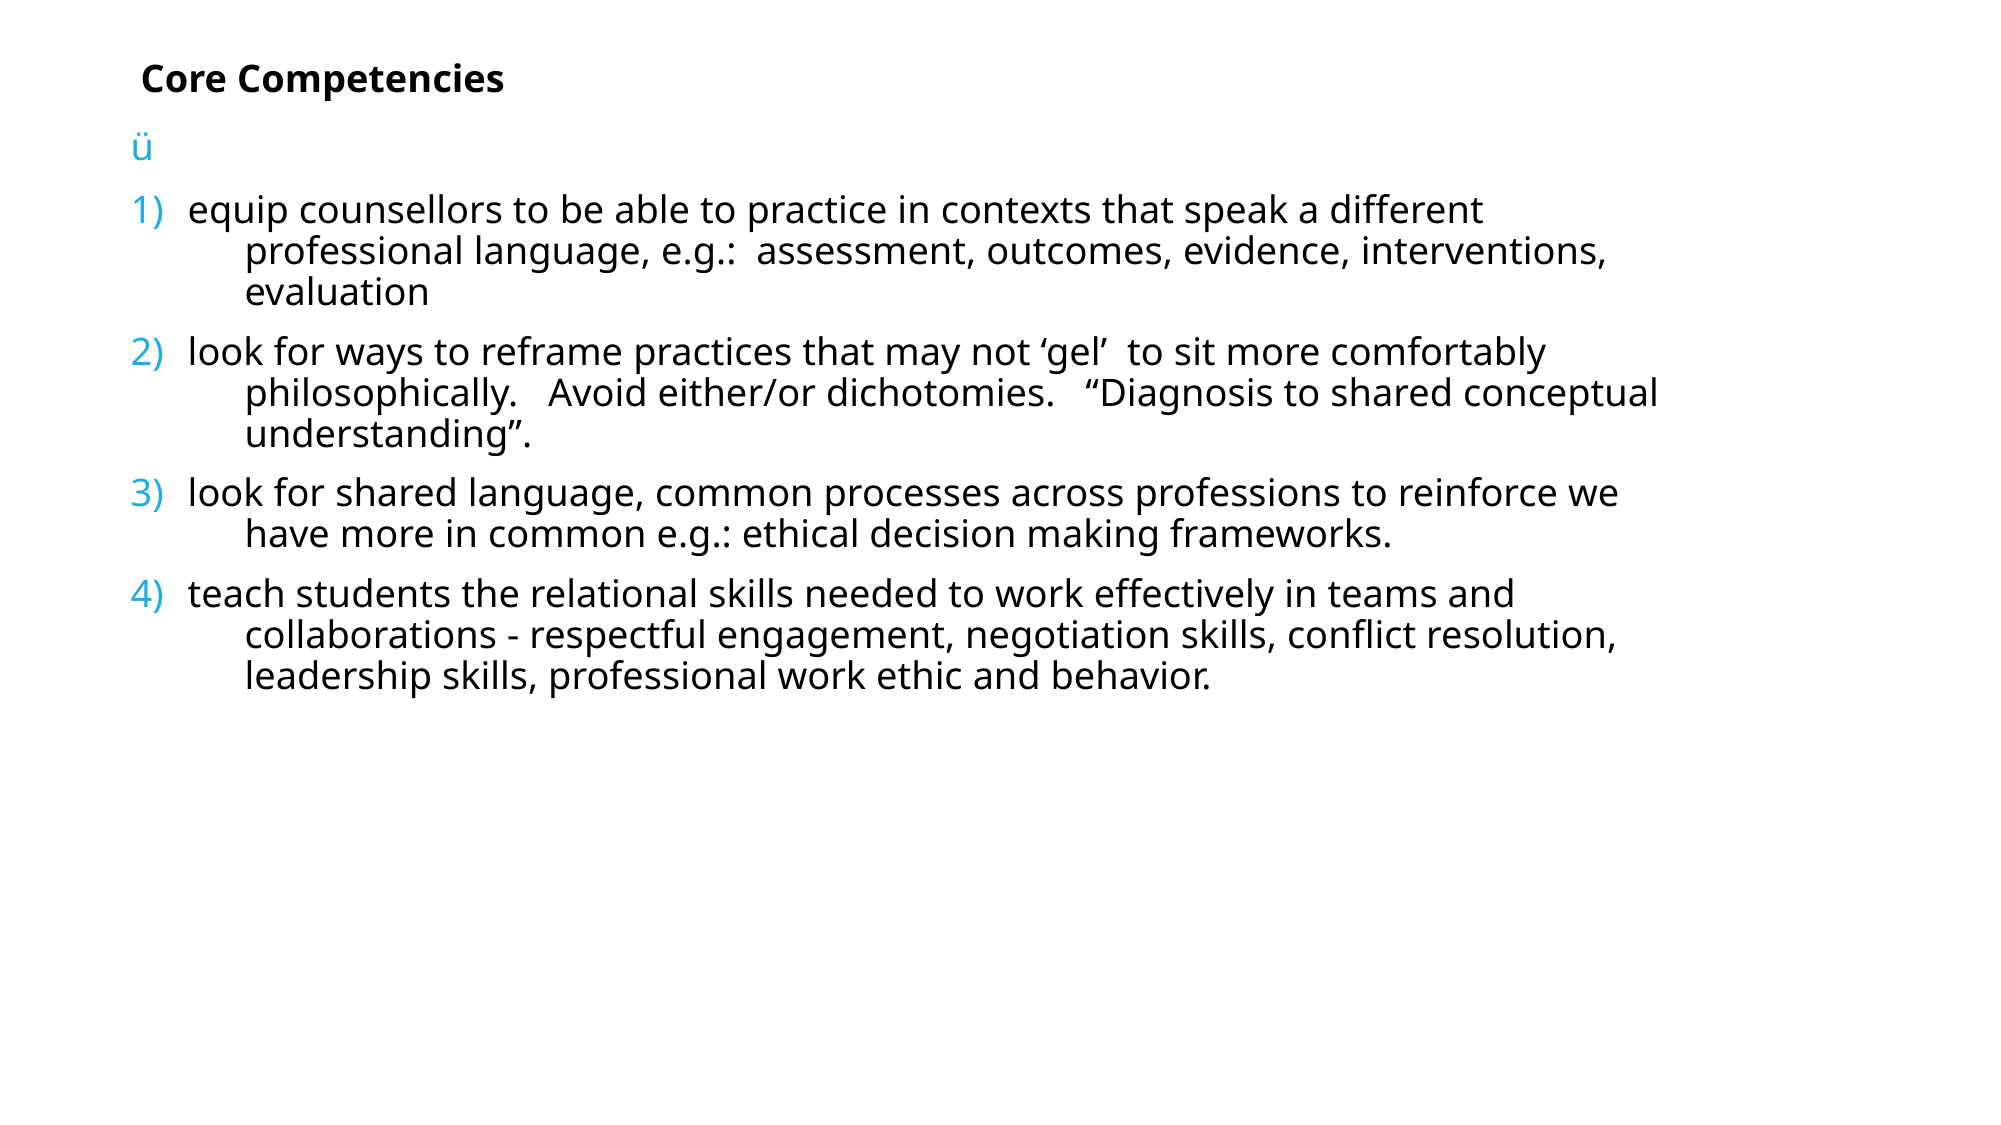

# Core Competencies
equip counsellors to be able to practice in contexts that speak a different professional language, e.g.: assessment, outcomes, evidence, interventions, evaluation
look for ways to reframe practices that may not ‘gel’ to sit more comfortably philosophically. Avoid either/or dichotomies. “Diagnosis to shared conceptual understanding”.
look for shared language, common processes across professions to reinforce we have more in common e.g.: ethical decision making frameworks.
teach students the relational skills needed to work effectively in teams and collaborations - respectful engagement, negotiation skills, conflict resolution, leadership skills, professional work ethic and behavior.